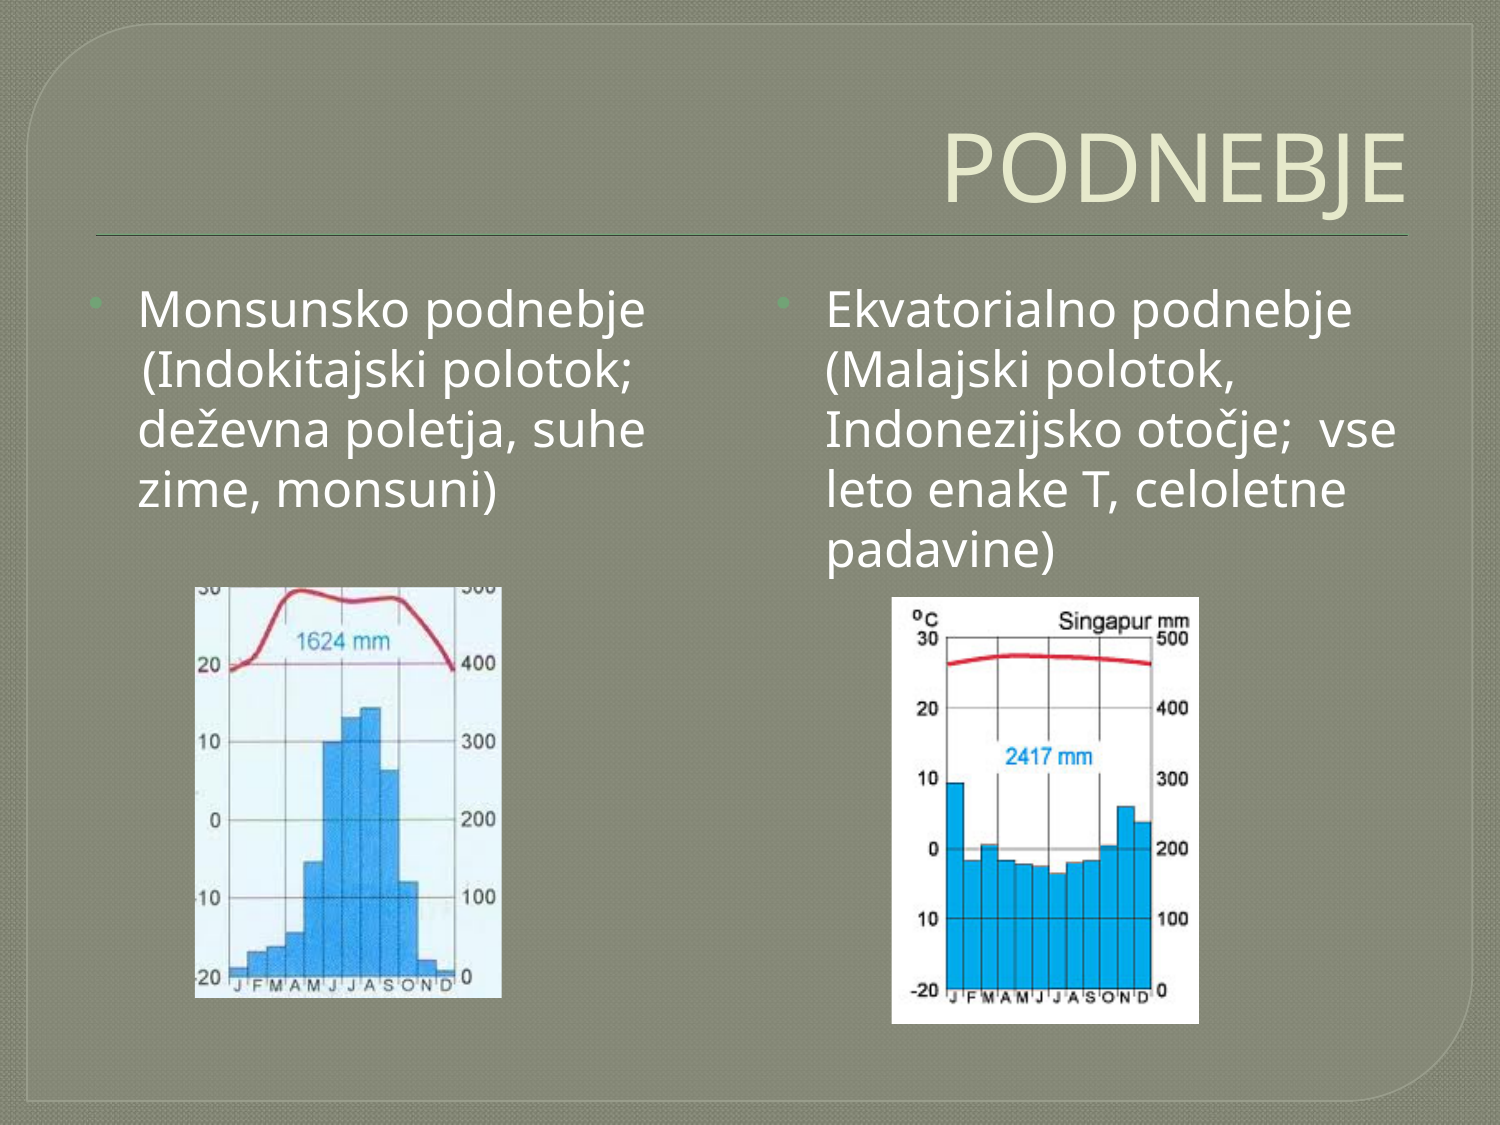

# PODNEBJE
Monsunsko podnebje
 (Indokitajski polotok; deževna poletja, suhe zime, monsuni)
Ekvatorialno podnebje (Malajski polotok, Indonezijsko otočje; vse leto enake T, celoletne padavine)